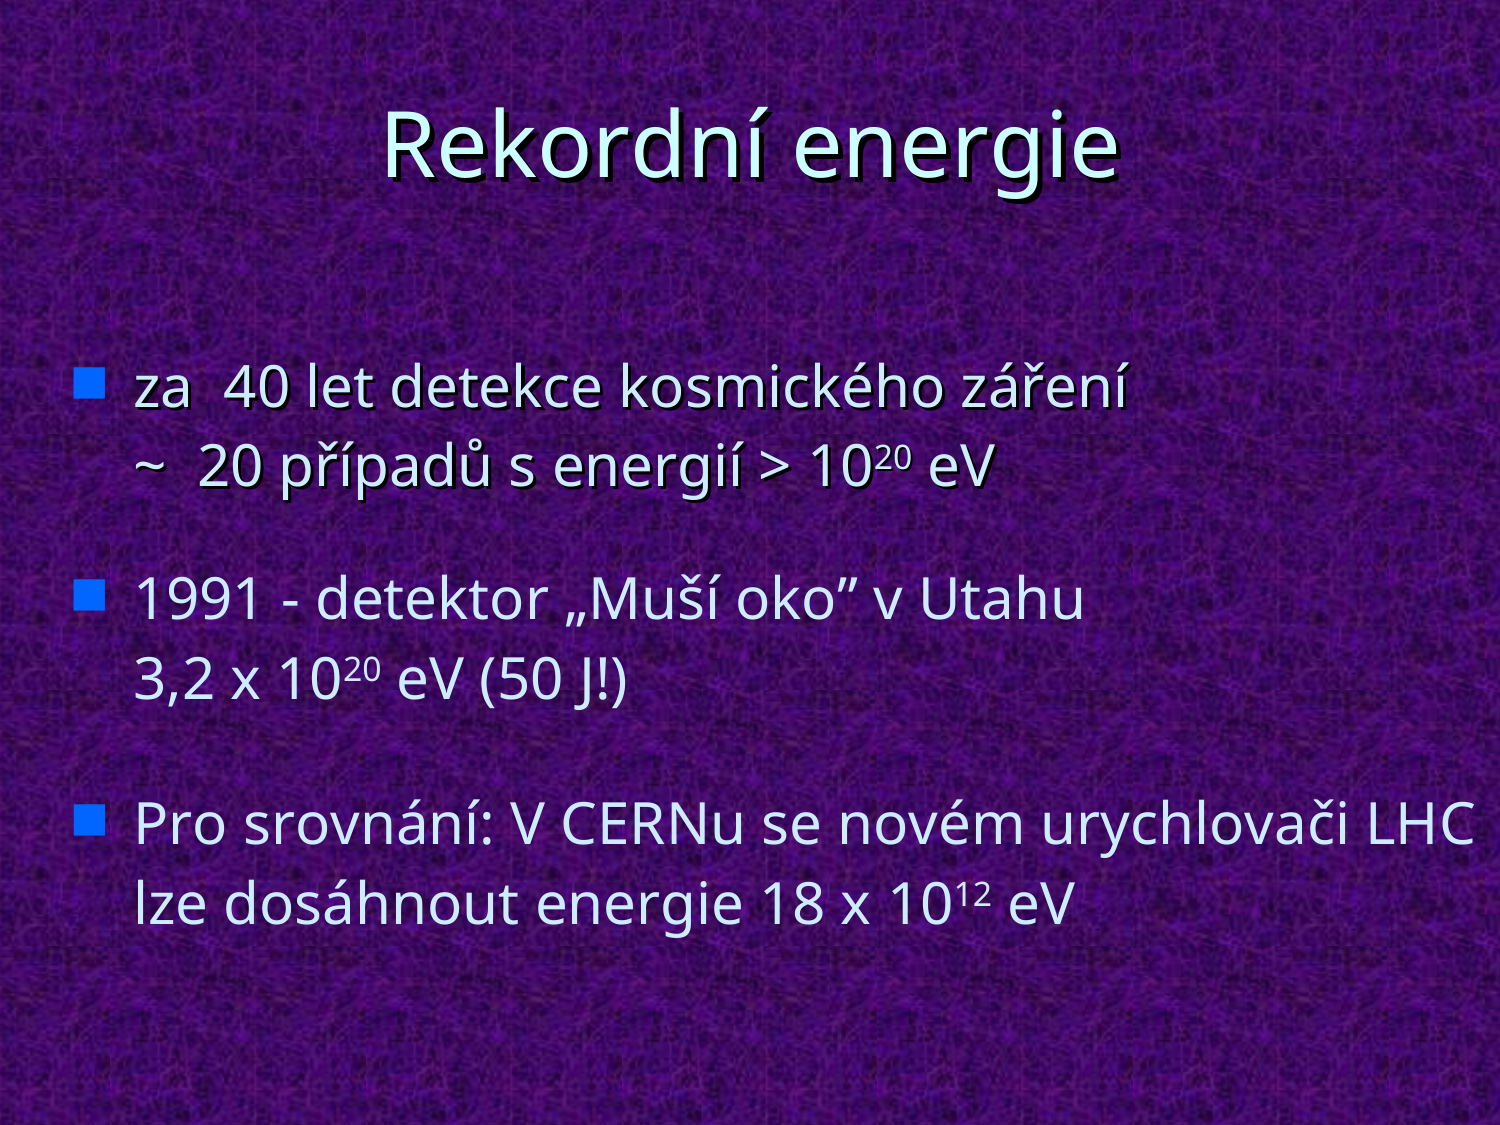

# Rekordní energie
za 40 let detekce kosmického záření
~ 20 případů s energií > 1020 eV
1991 - detektor „Muší oko” v Utahu
3,2 x 1020 eV (50 J!)
Pro srovnání: V CERNu se novém urychlovači LHC lze dosáhnout energie 18 x 1012 eV